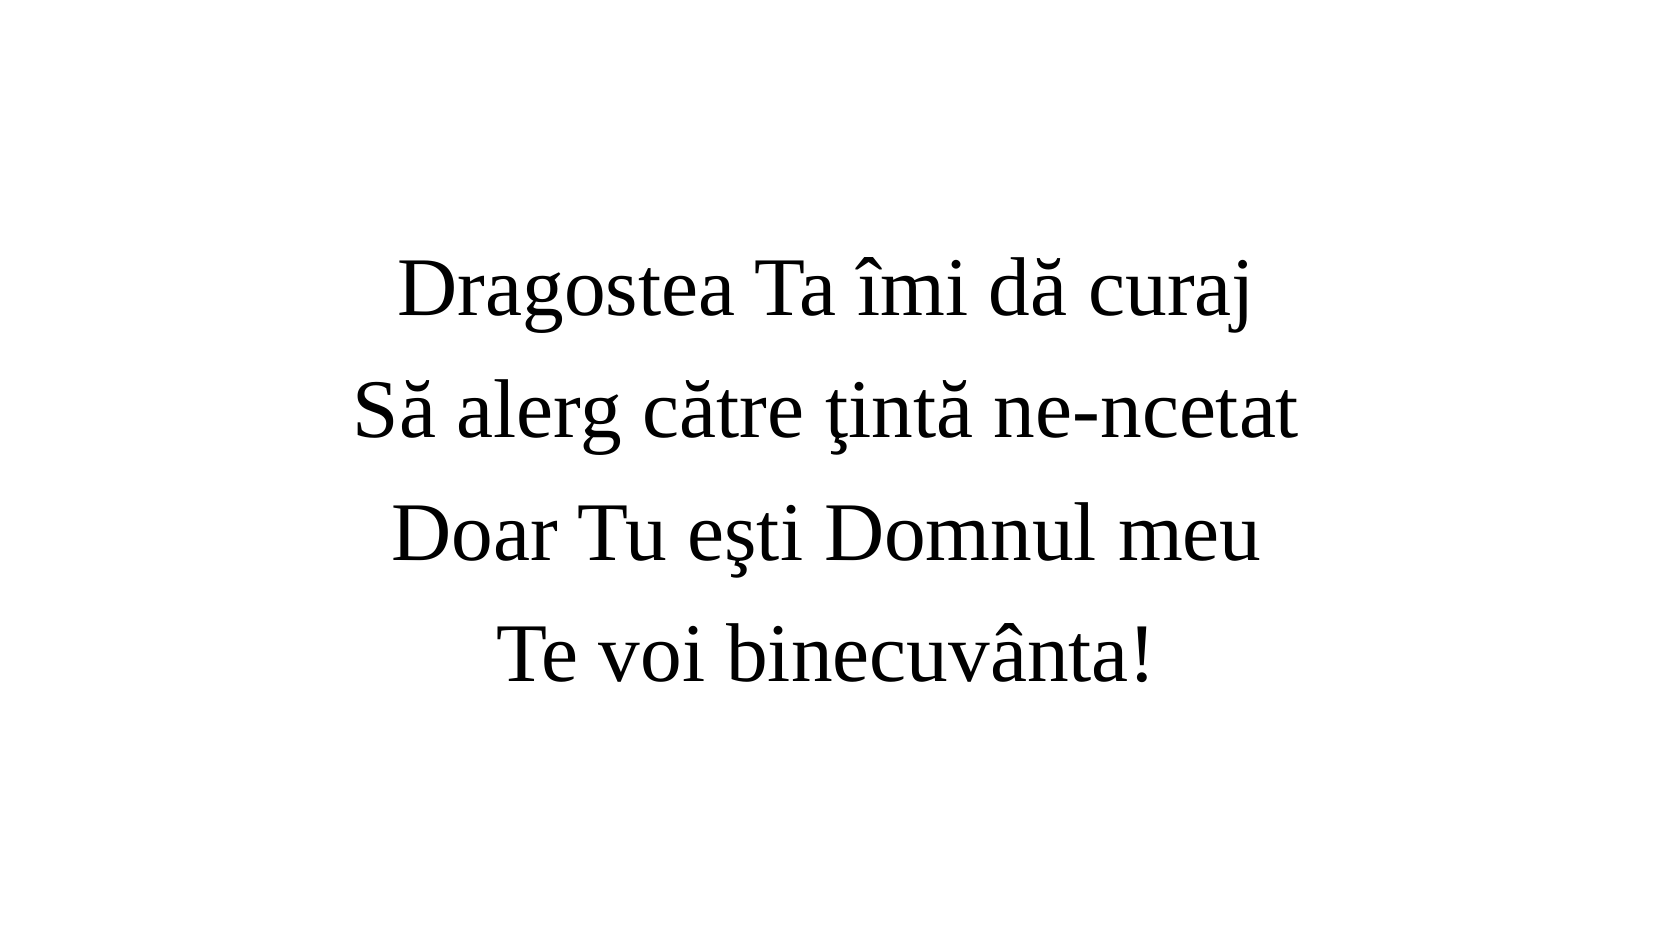

# Dragostea Ta îmi dă curaj
Să alerg către ţintă ne-ncetat
Doar Tu eşti Domnul meu
Te voi binecuvânta!